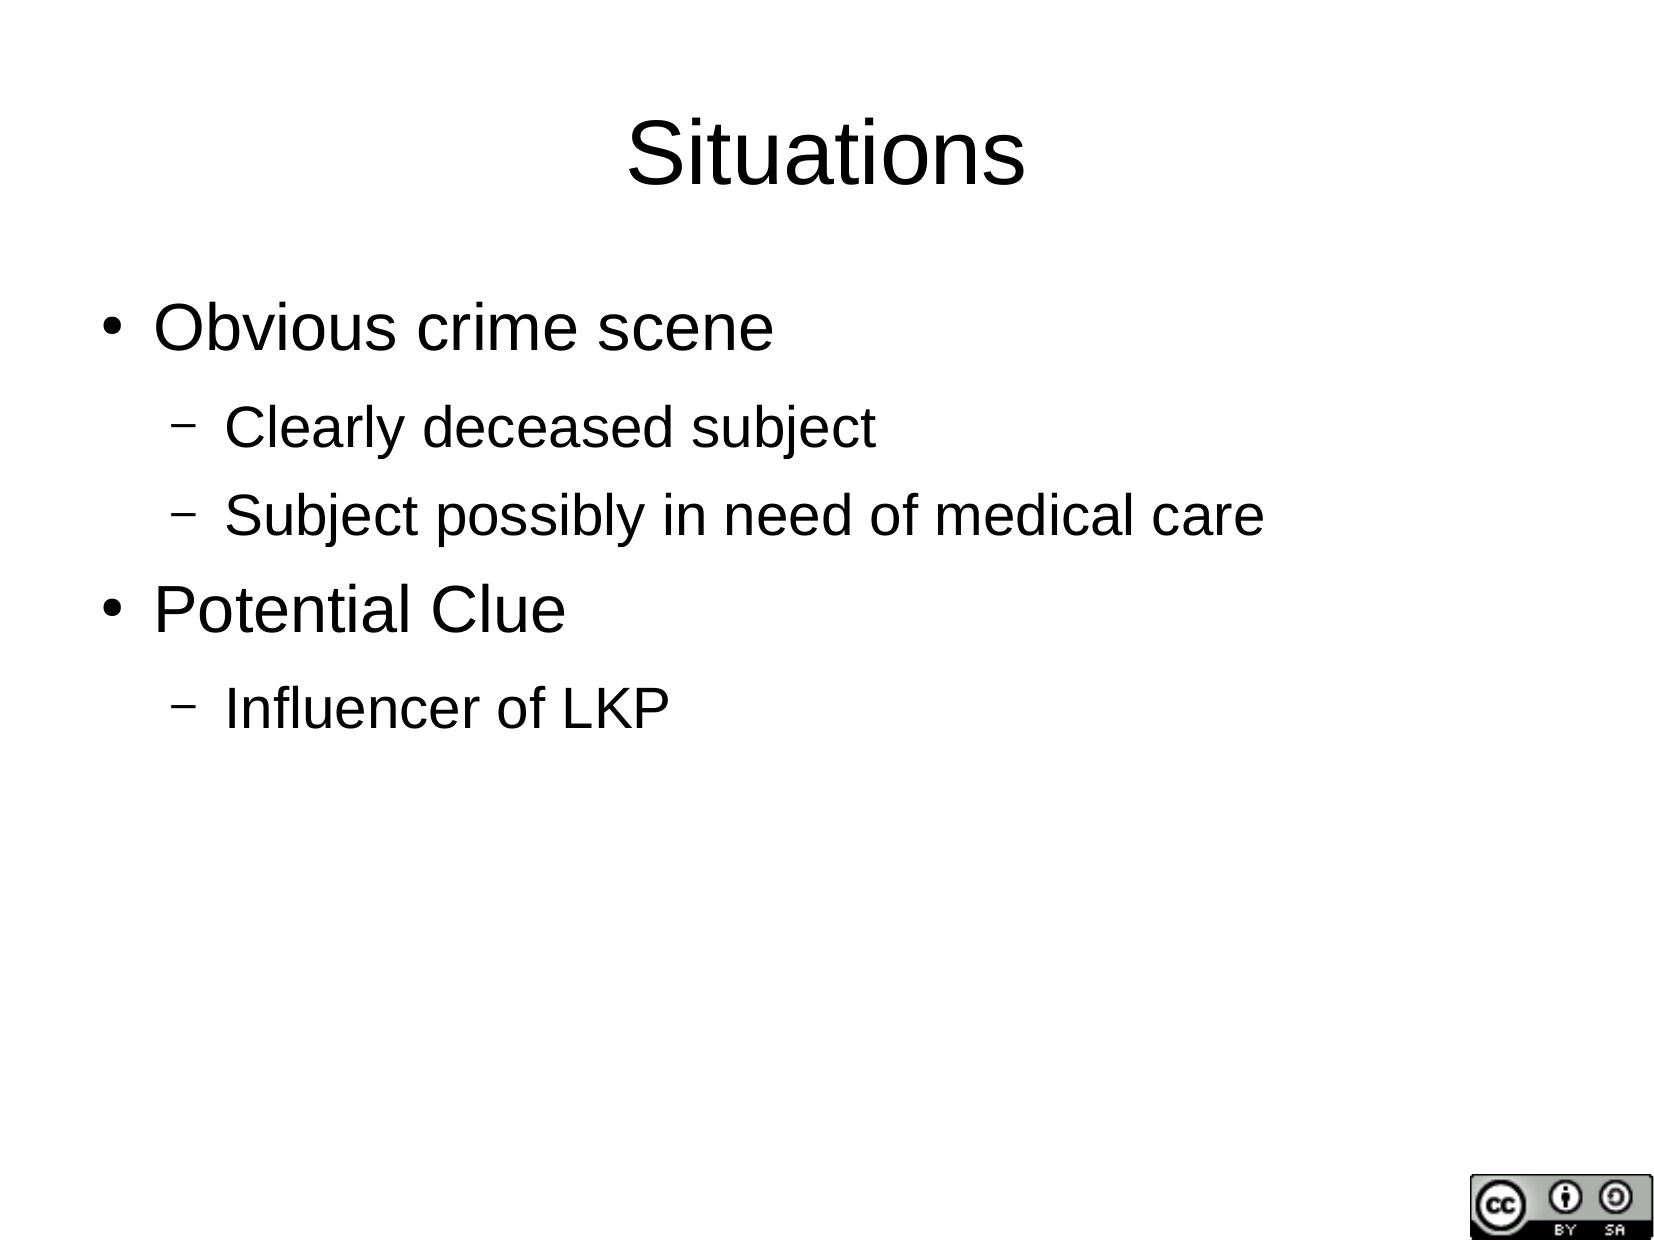

Situations
# Obvious crime scene
Clearly deceased subject
Subject possibly in need of medical care
Potential Clue
Influencer of LKP